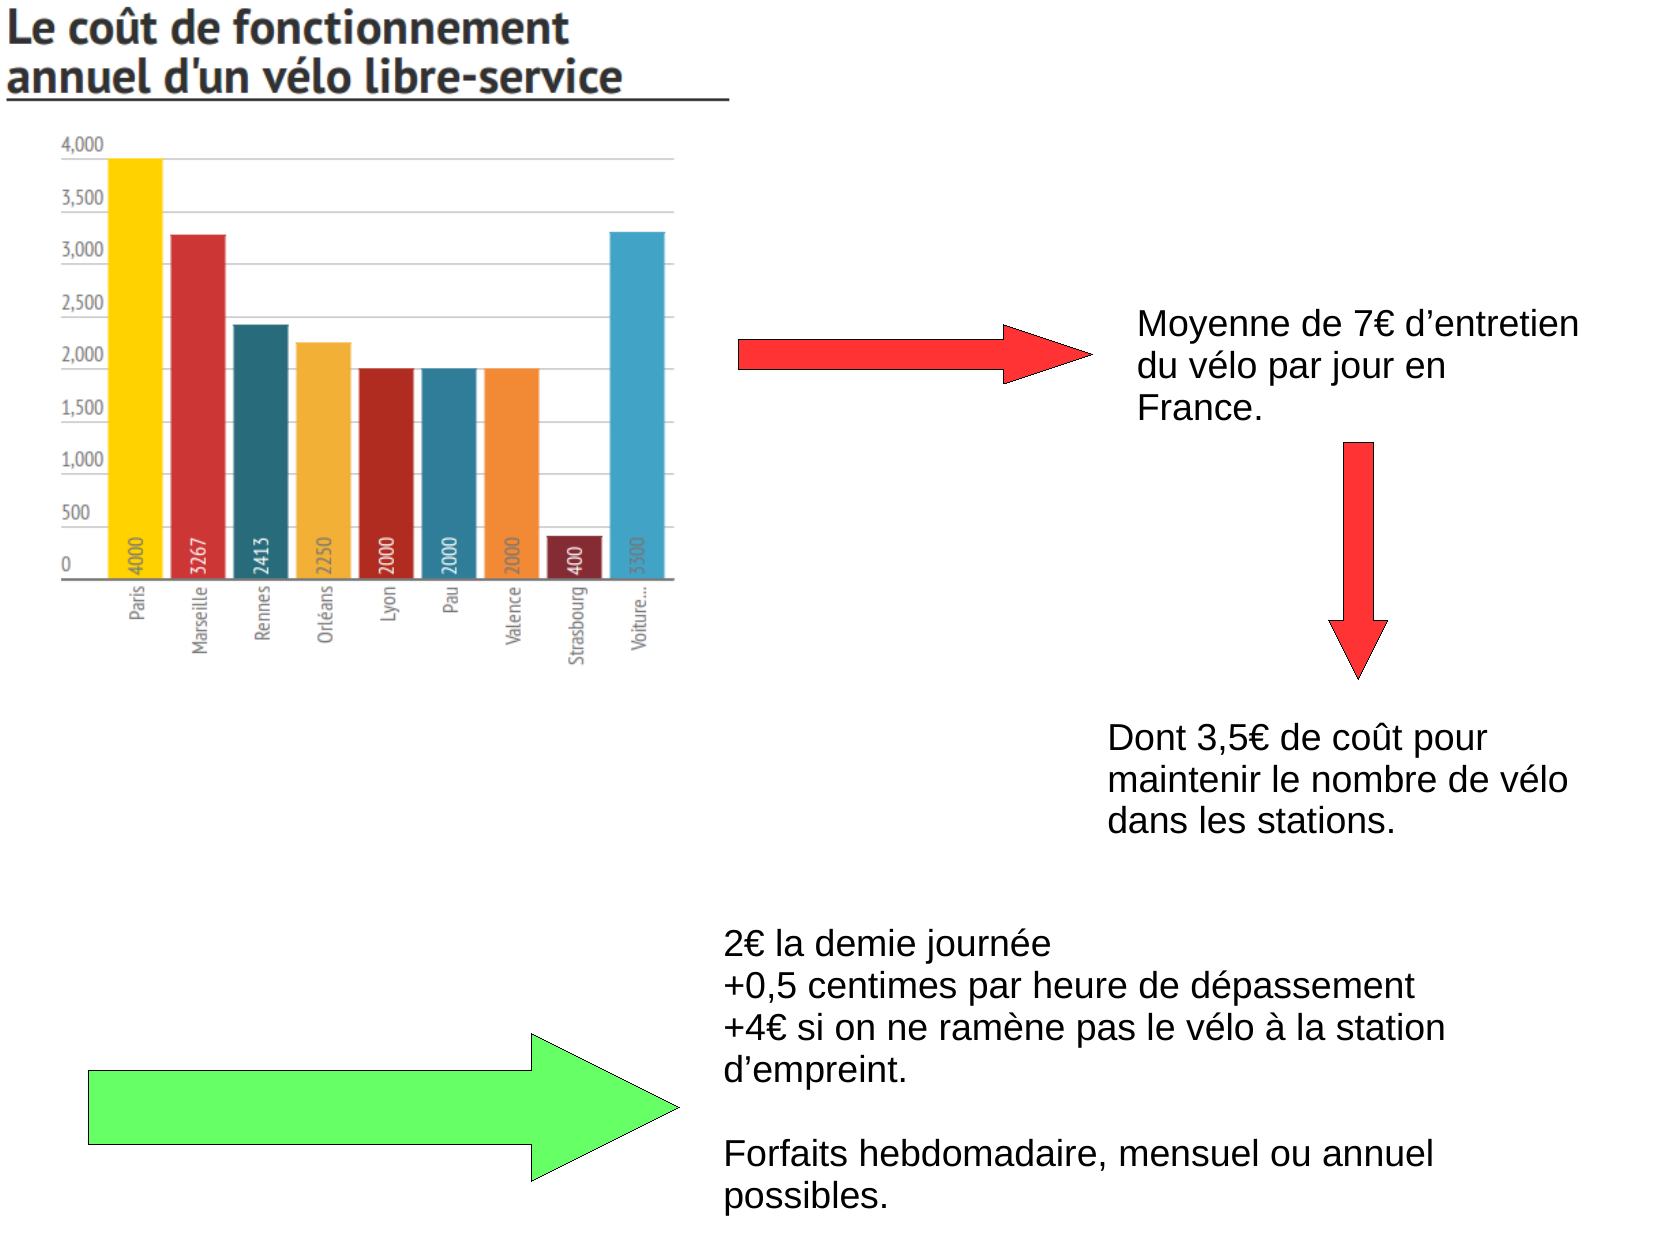

Moyenne de 7€ d’entretien du vélo par jour en France.
Dont 3,5€ de coût pour maintenir le nombre de vélo dans les stations.
2€ la demie journée
+0,5 centimes par heure de dépassement
+4€ si on ne ramène pas le vélo à la station d’empreint.
Forfaits hebdomadaire, mensuel ou annuel possibles.